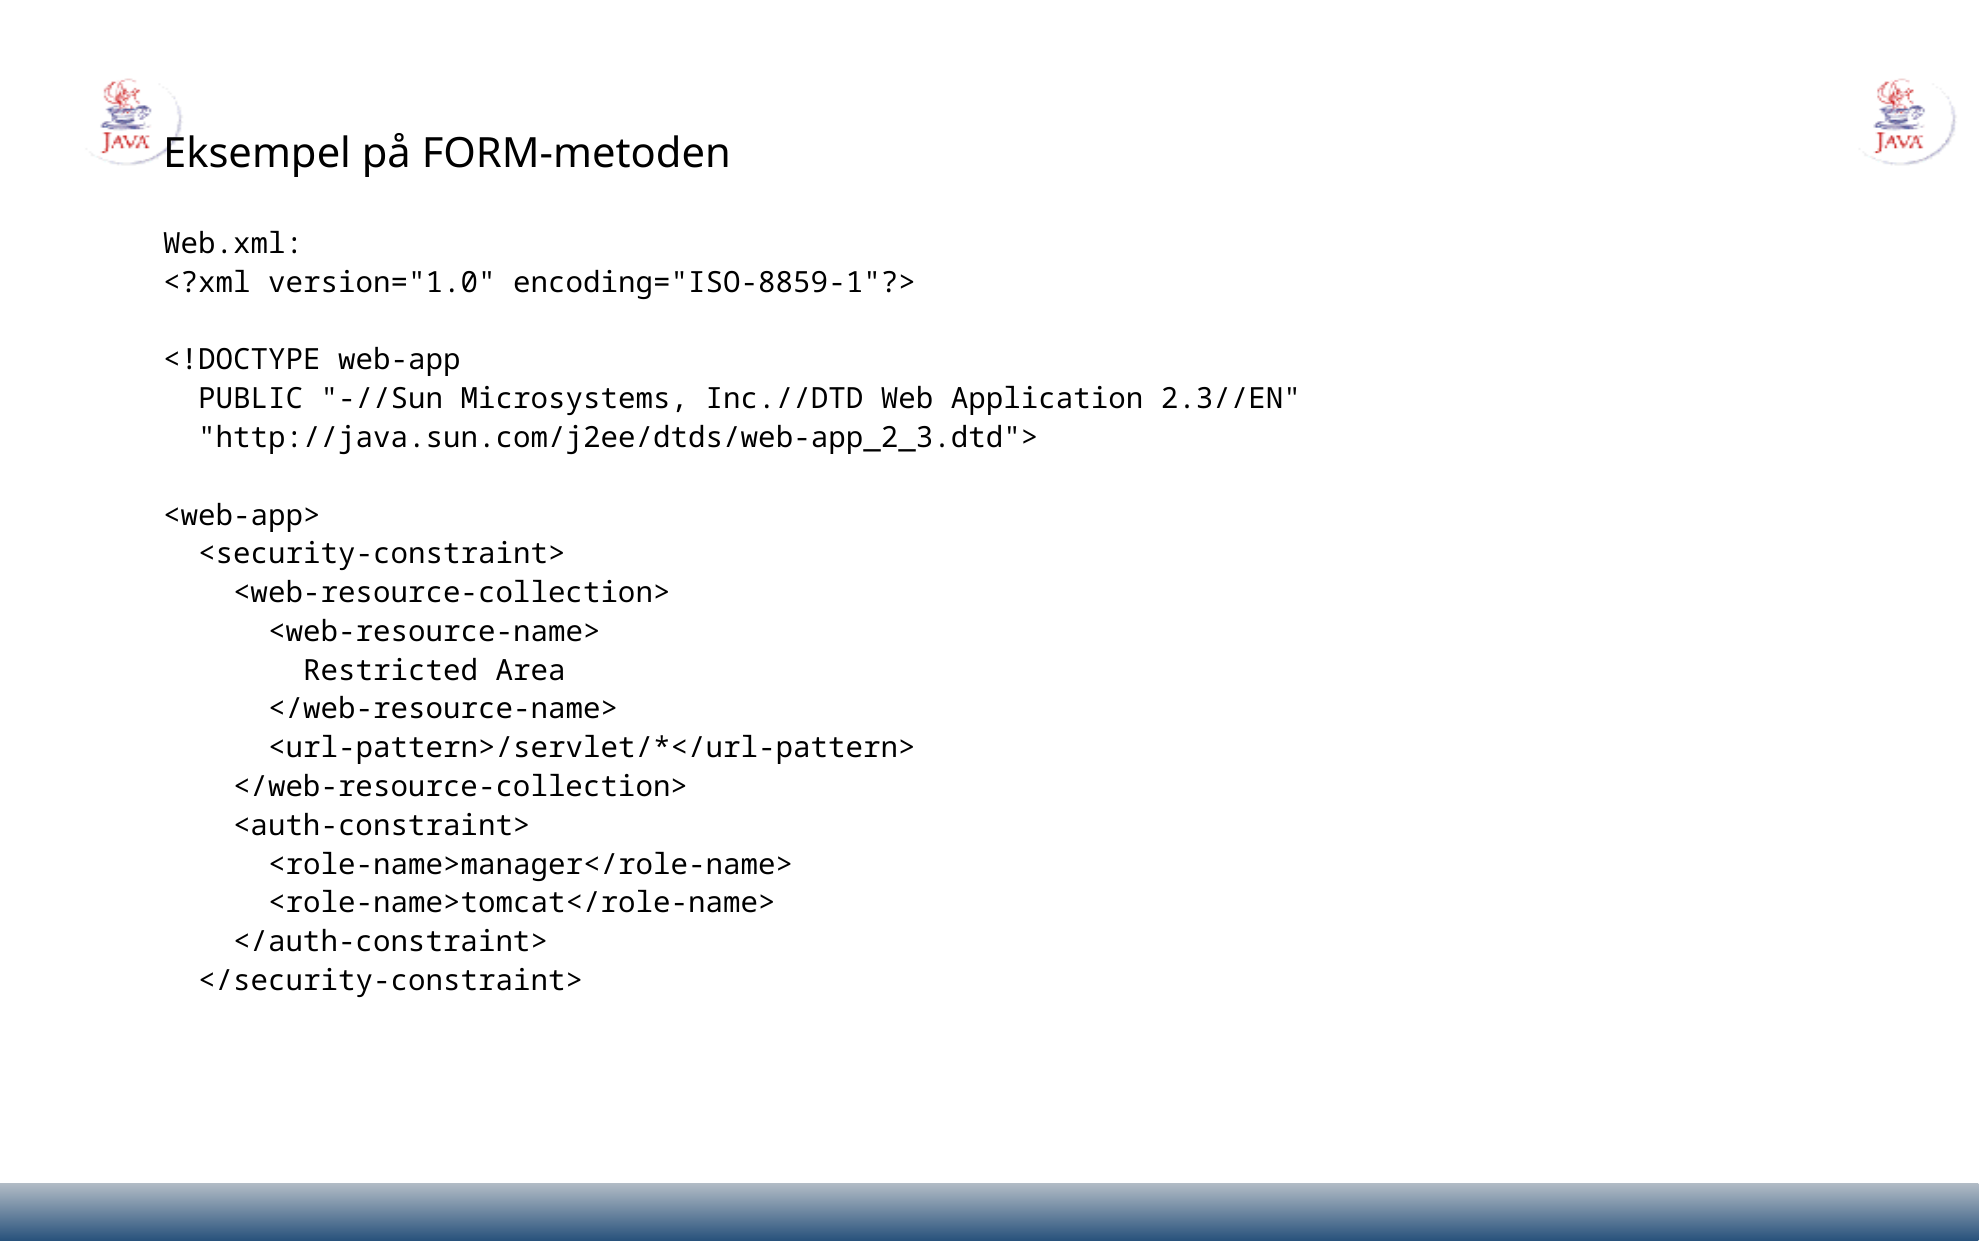

#
Eksempel på FORM-metoden
Web.xml:
<?xml version="1.0" encoding="ISO-8859-1"?>
<!DOCTYPE web-app
 PUBLIC "-//Sun Microsystems, Inc.//DTD Web Application 2.3//EN"
 "http://java.sun.com/j2ee/dtds/web-app_2_3.dtd">
<web-app>
 <security-constraint>
 <web-resource-collection>
 <web-resource-name>
 Restricted Area
 </web-resource-name>
 <url-pattern>/servlet/*</url-pattern>
 </web-resource-collection>
 <auth-constraint>
 <role-name>manager</role-name>
 <role-name>tomcat</role-name>
 </auth-constraint>
 </security-constraint>